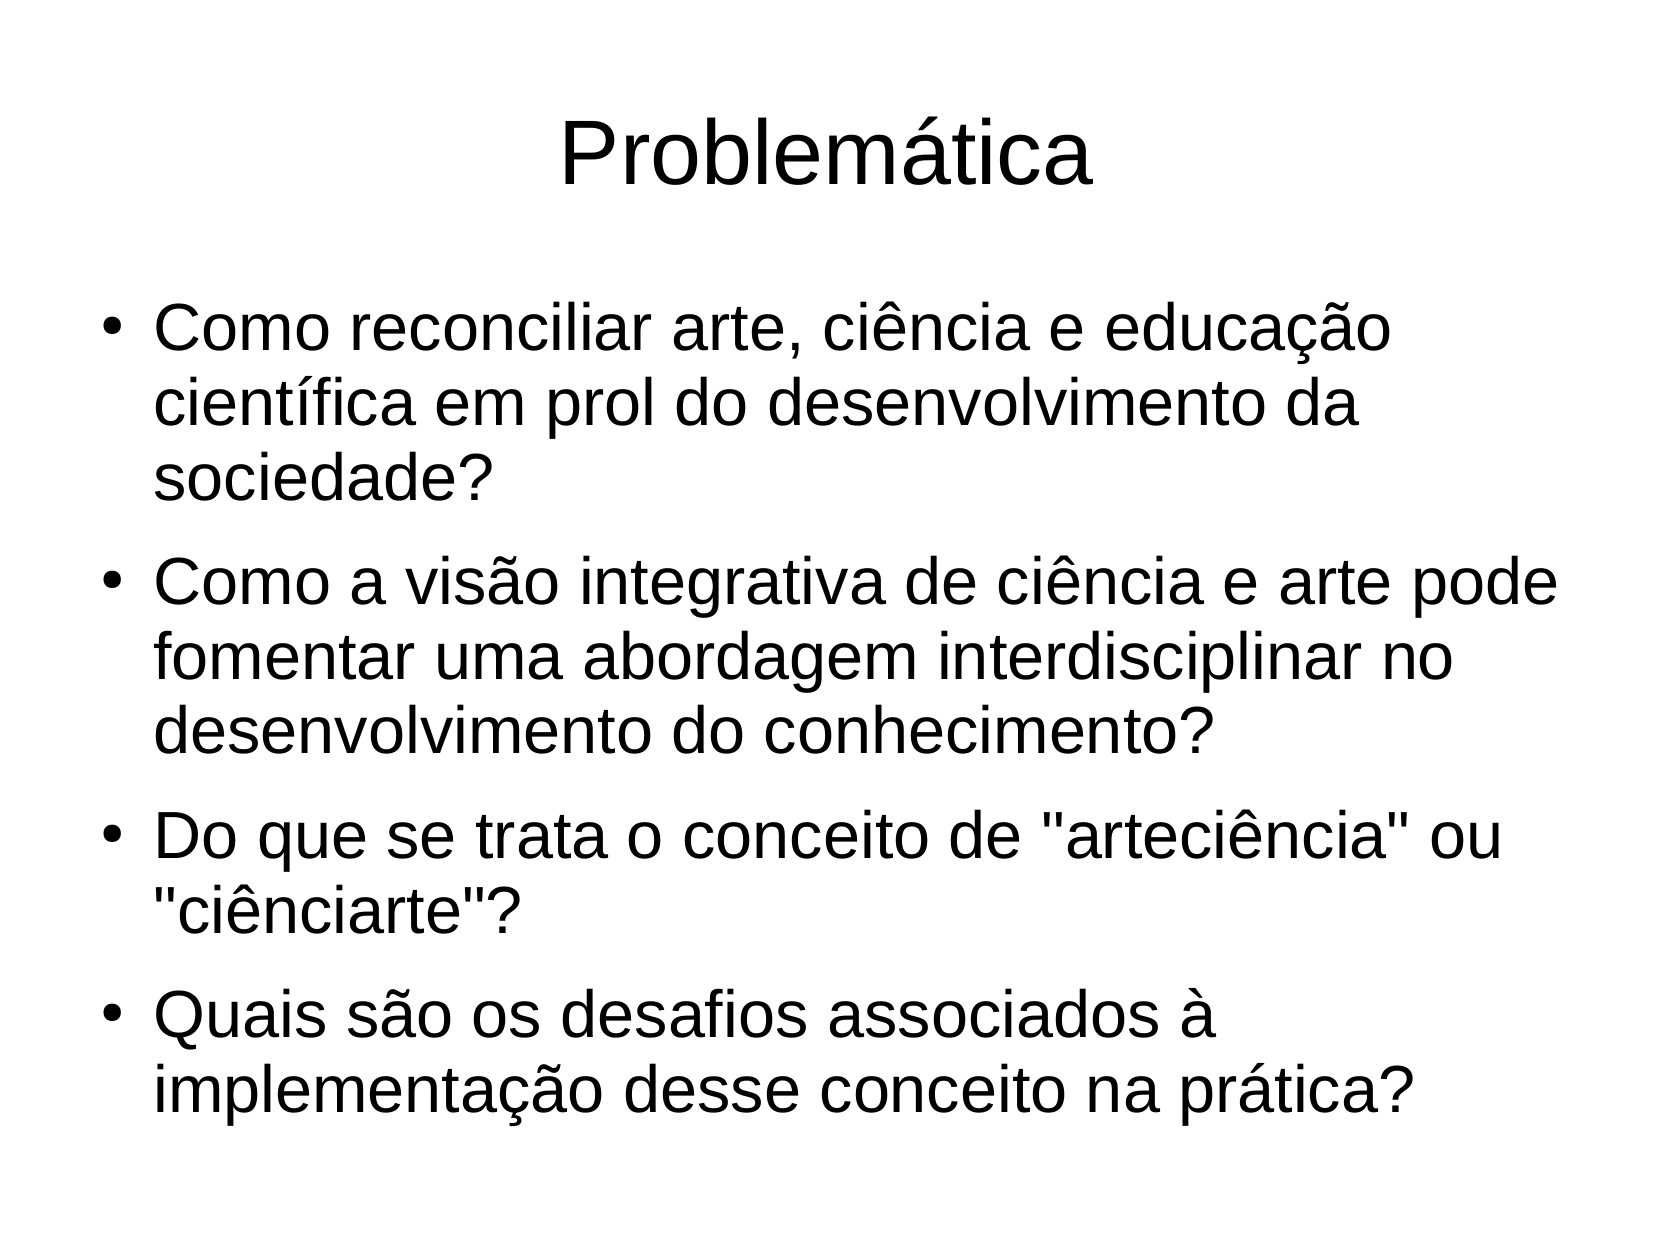

# Problemática
Como reconciliar arte, ciência e educação científica em prol do desenvolvimento da sociedade?
Como a visão integrativa de ciência e arte pode fomentar uma abordagem interdisciplinar no desenvolvimento do conhecimento?
Do que se trata o conceito de "arteciência" ou "ciênciarte"?
Quais são os desafios associados à implementação desse conceito na prática?